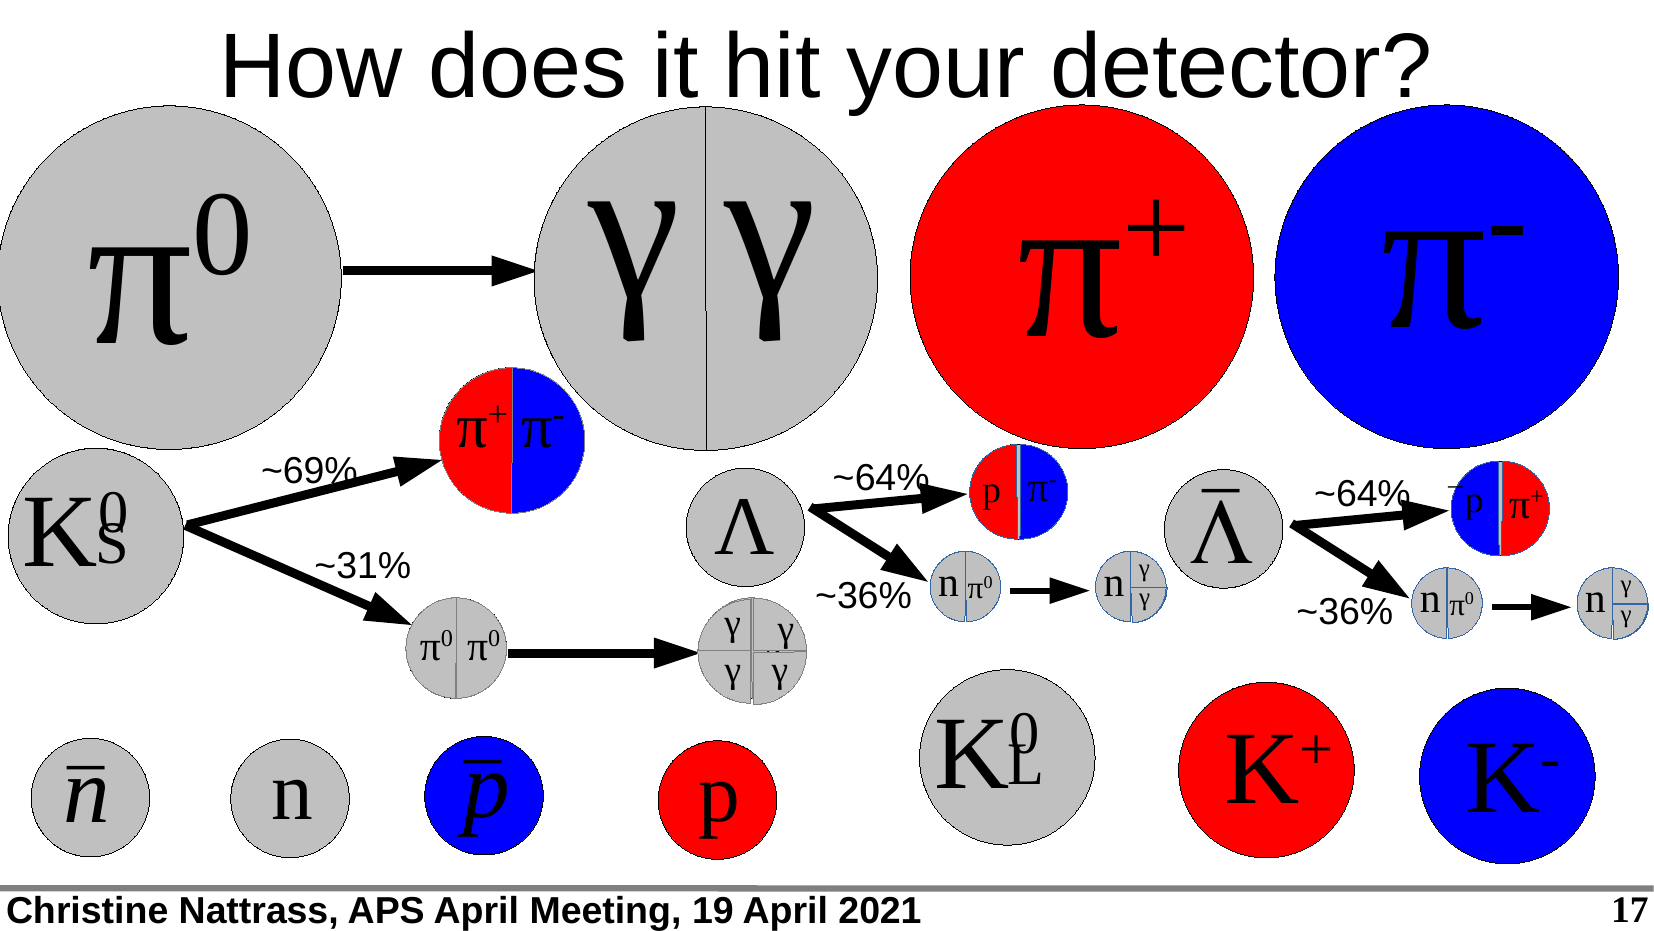

# How does it hit your detector?
γ
γ
π+
π-
π0
π+
π-
~69%
~31%
S
K0
γ
γ
π0
π0
γ
γ
π0
π0
π-
p
~64%
γ
n
γ
n
π0
~36%
Λ
`p
π+
~64%
γ
n
γ
n
π0
~36%
L
K0
K+
K-
n
p
17
Scale: diameter in inches = √fraction * 5